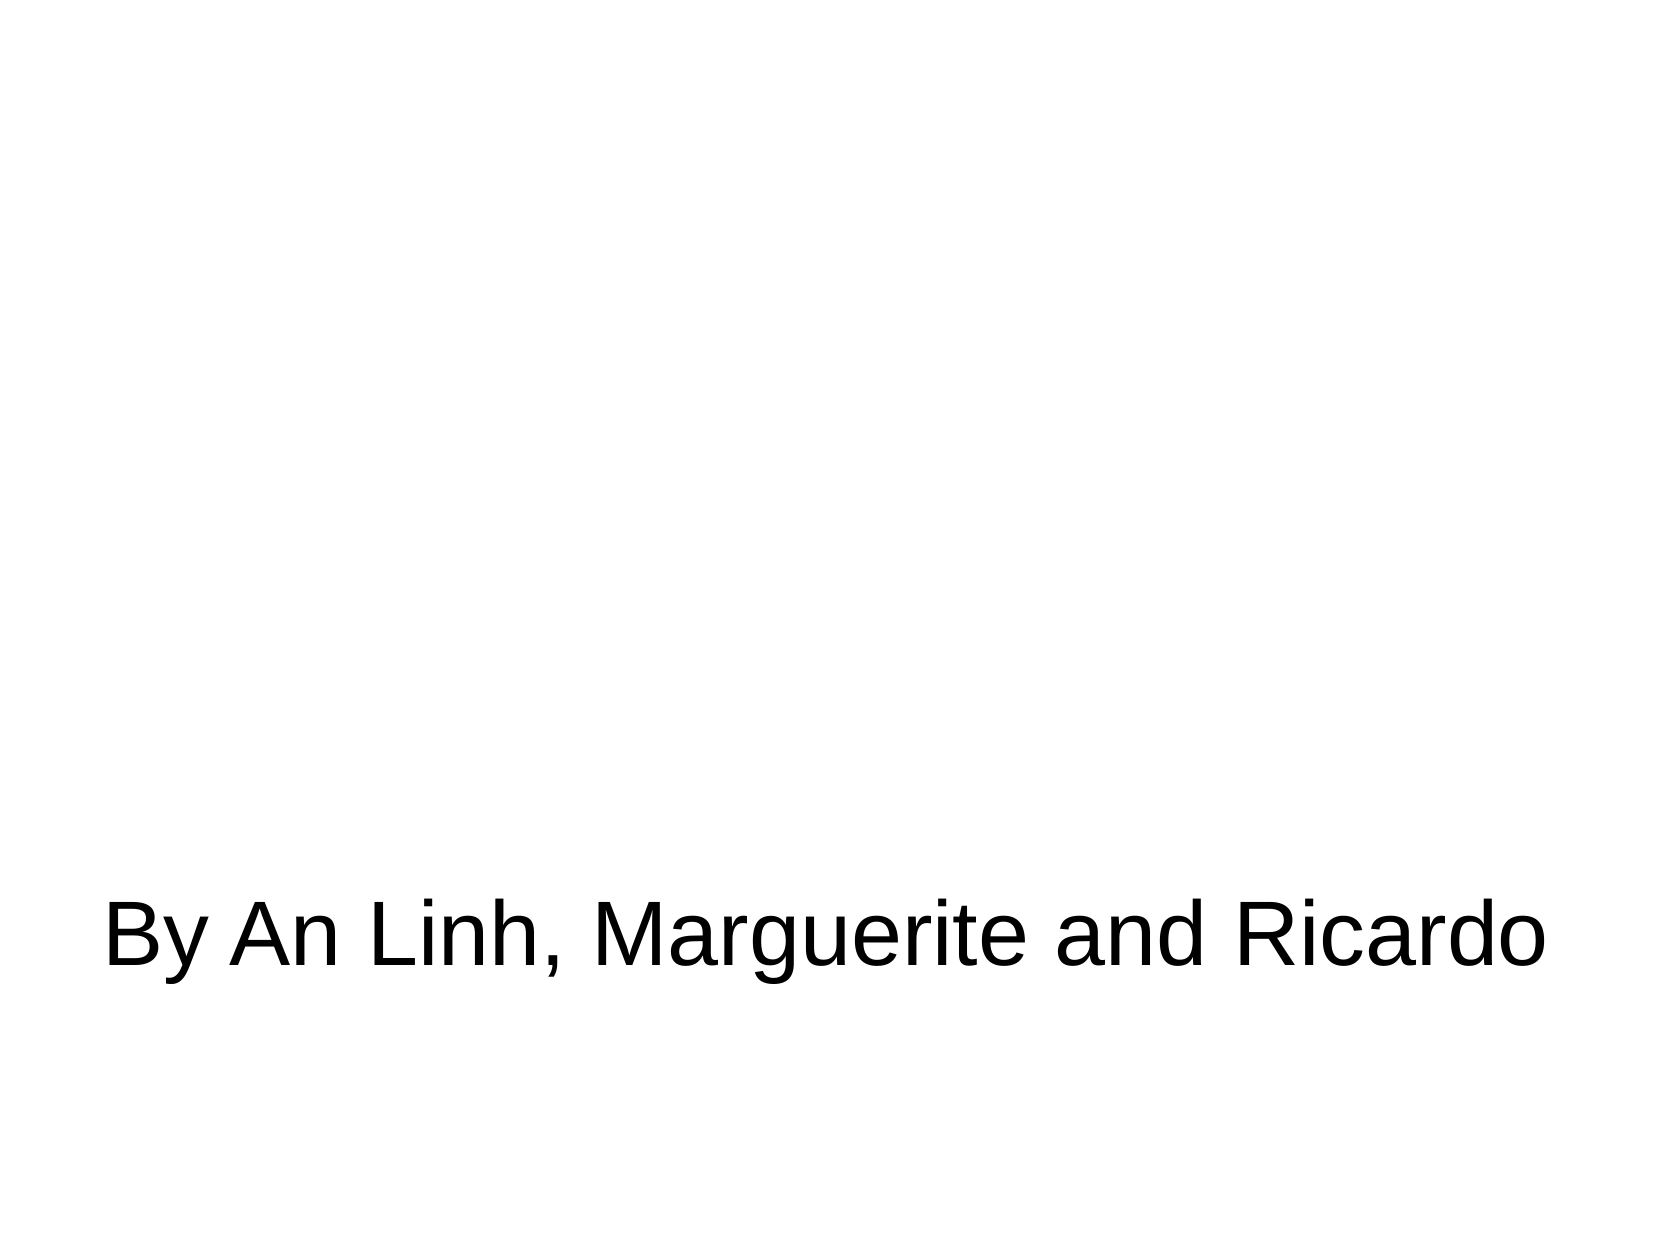

# By An Linh, Marguerite and Ricardo